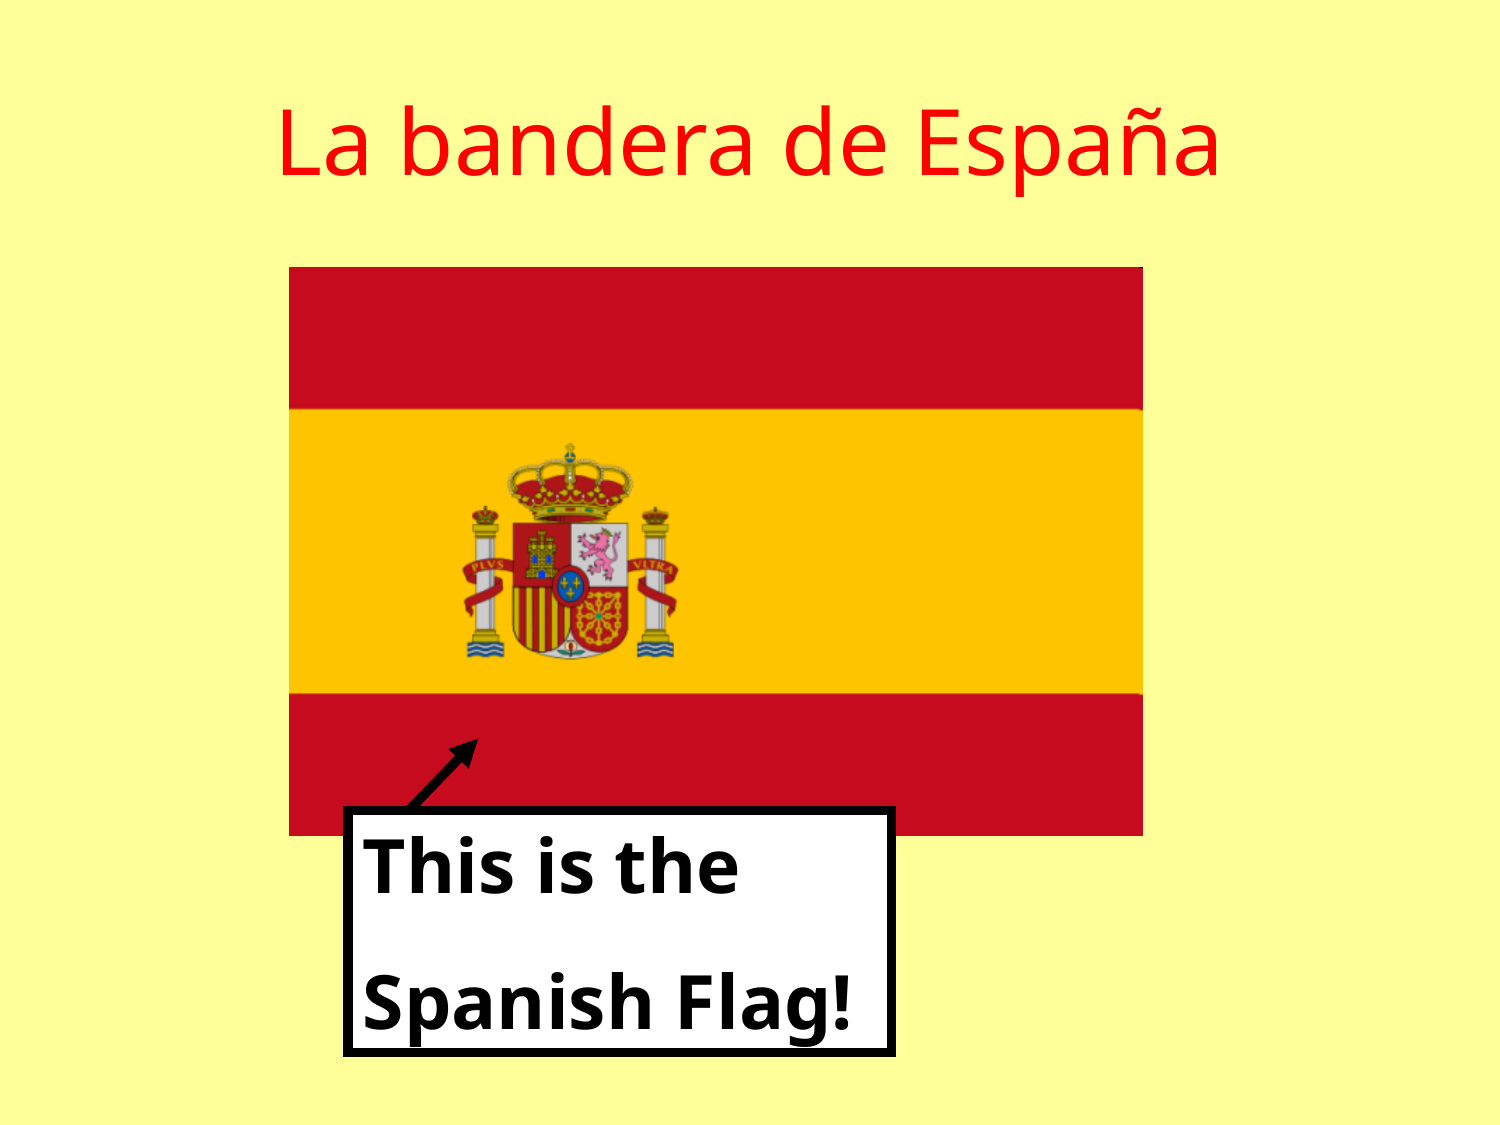

La bandera de España
This is the
Spanish Flag!